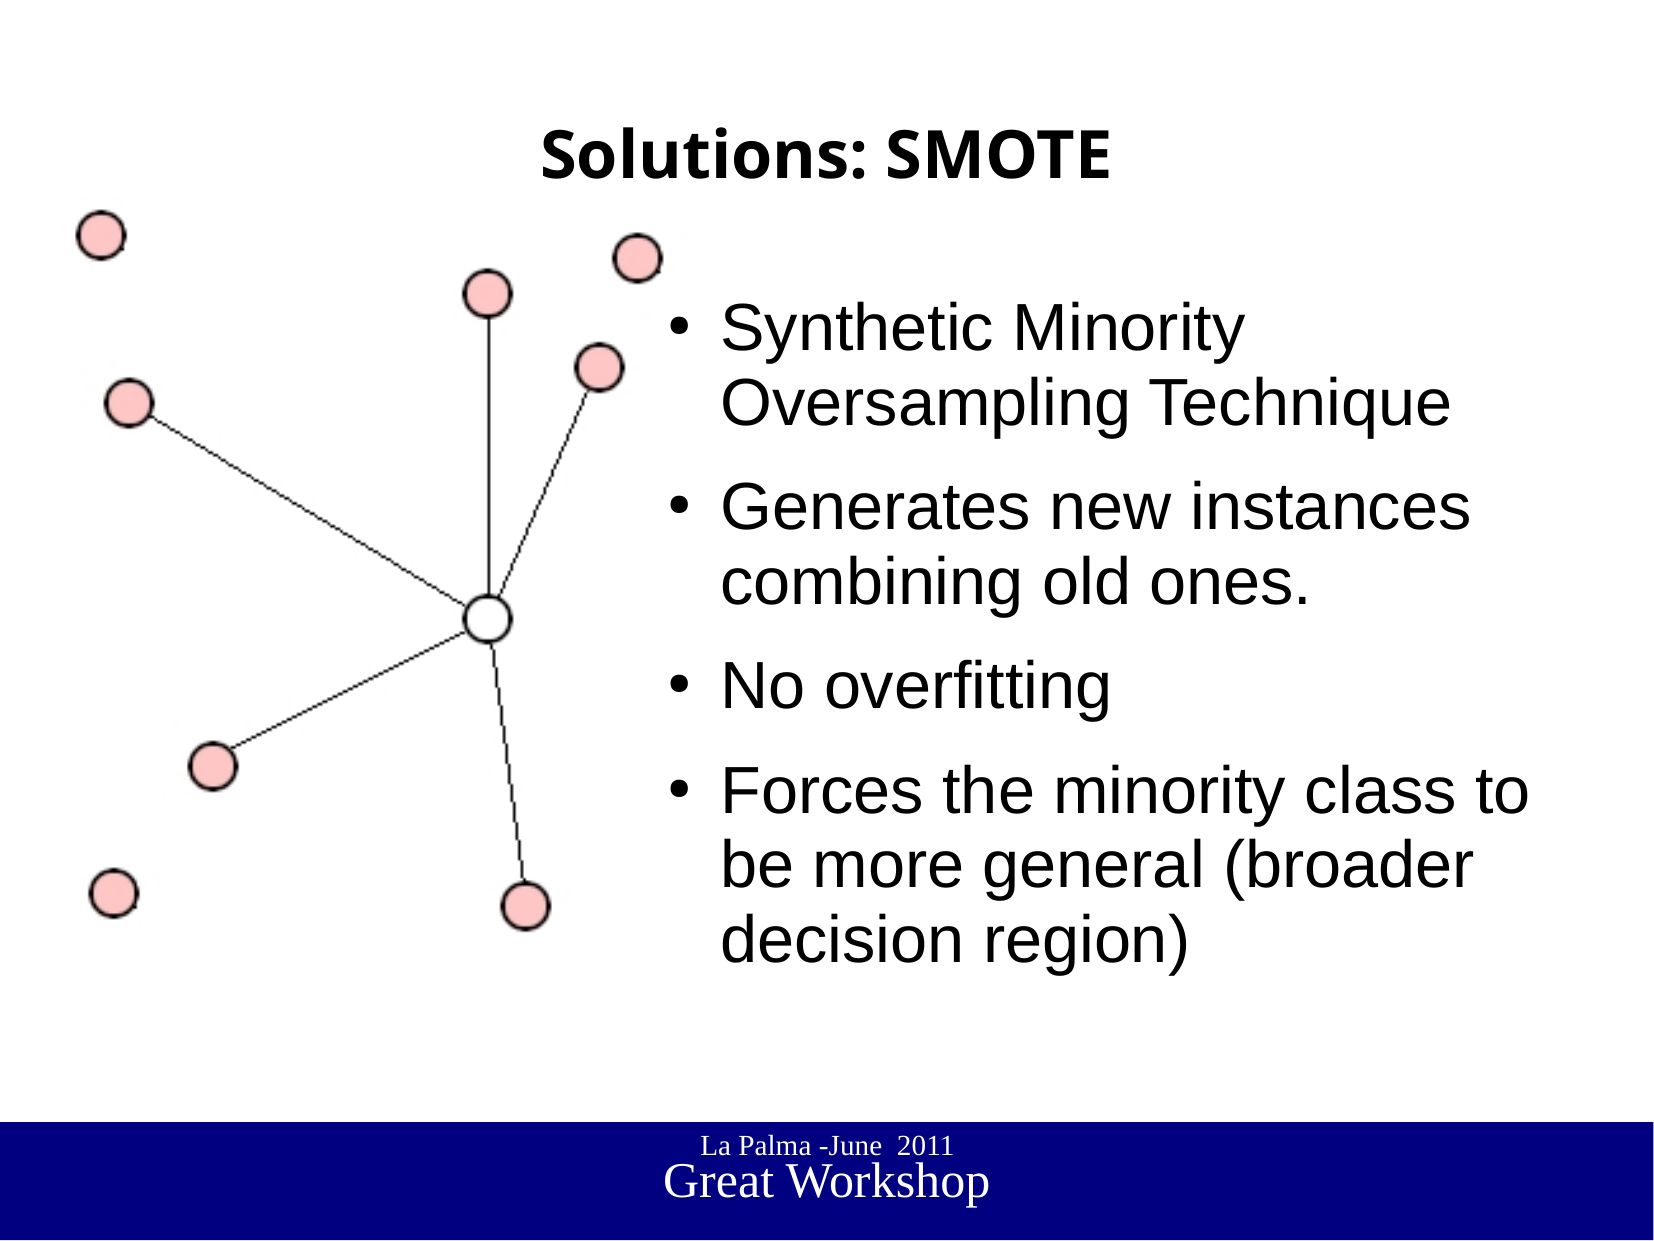

# Solutions: SMOTE
Synthetic Minority Oversampling Technique
Generates new instances combining old ones.
No overfitting
Forces the minority class to be more general (broader decision region)